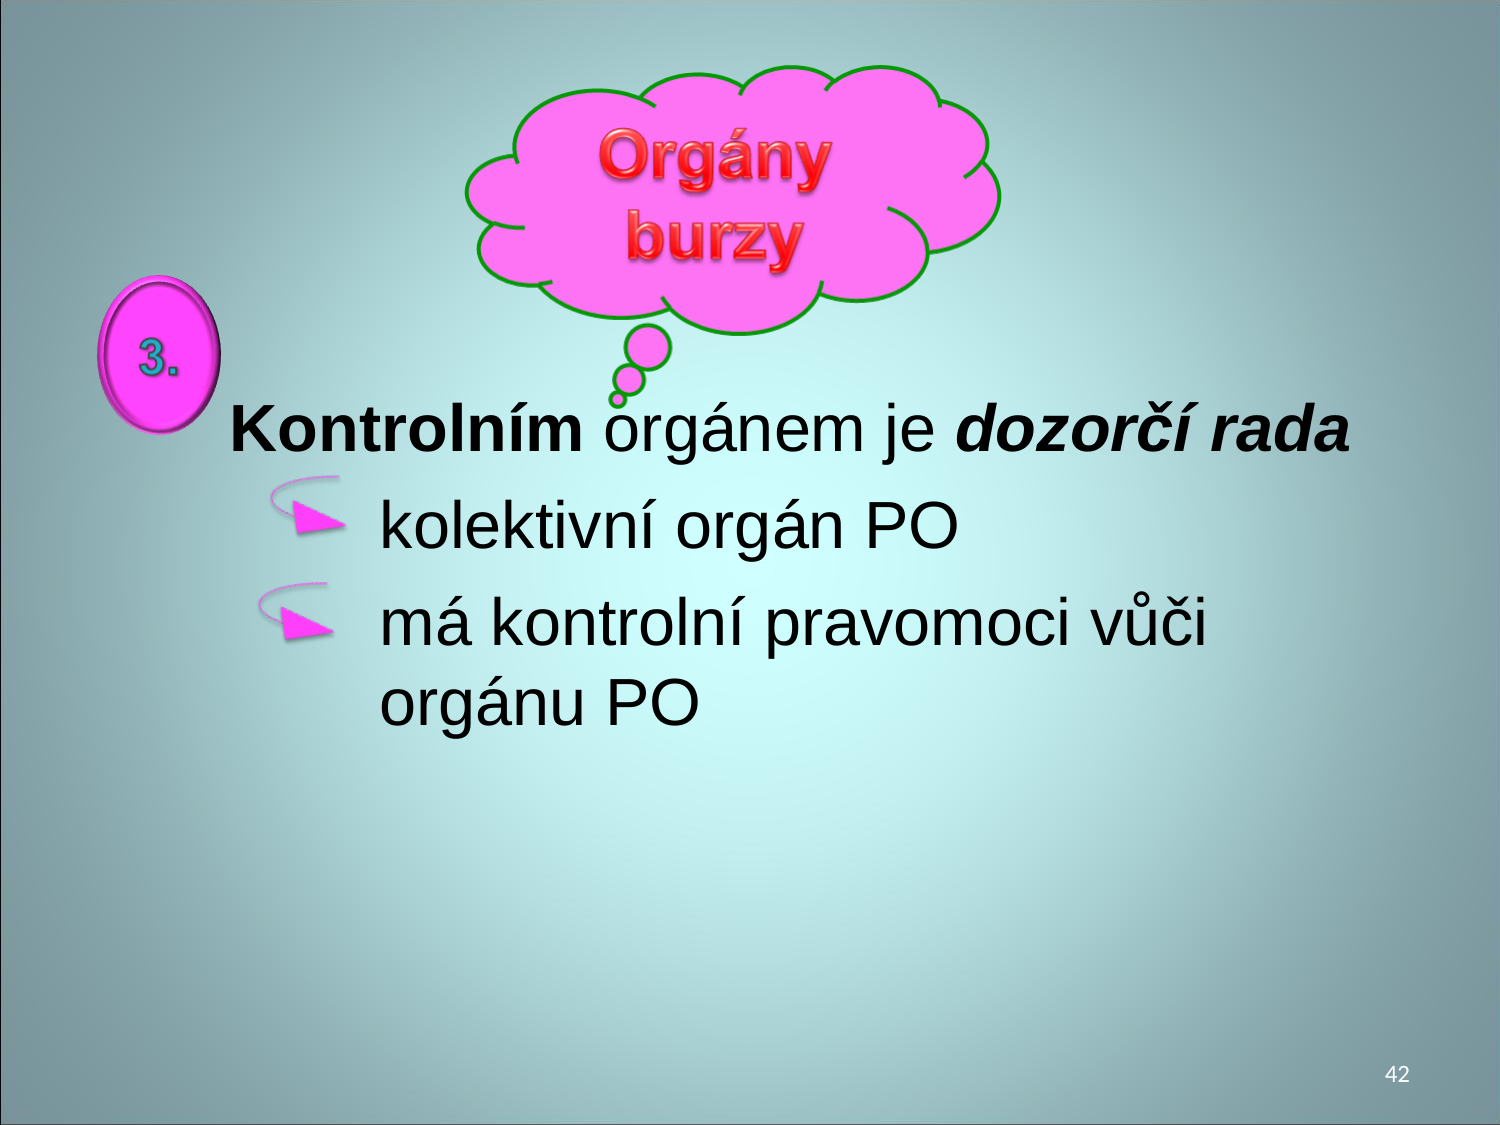

# Kontrolním orgánem je dozorčí rada
			kolektivní orgán PO
			má kontrolní pravomoci vůči 			orgánu PO